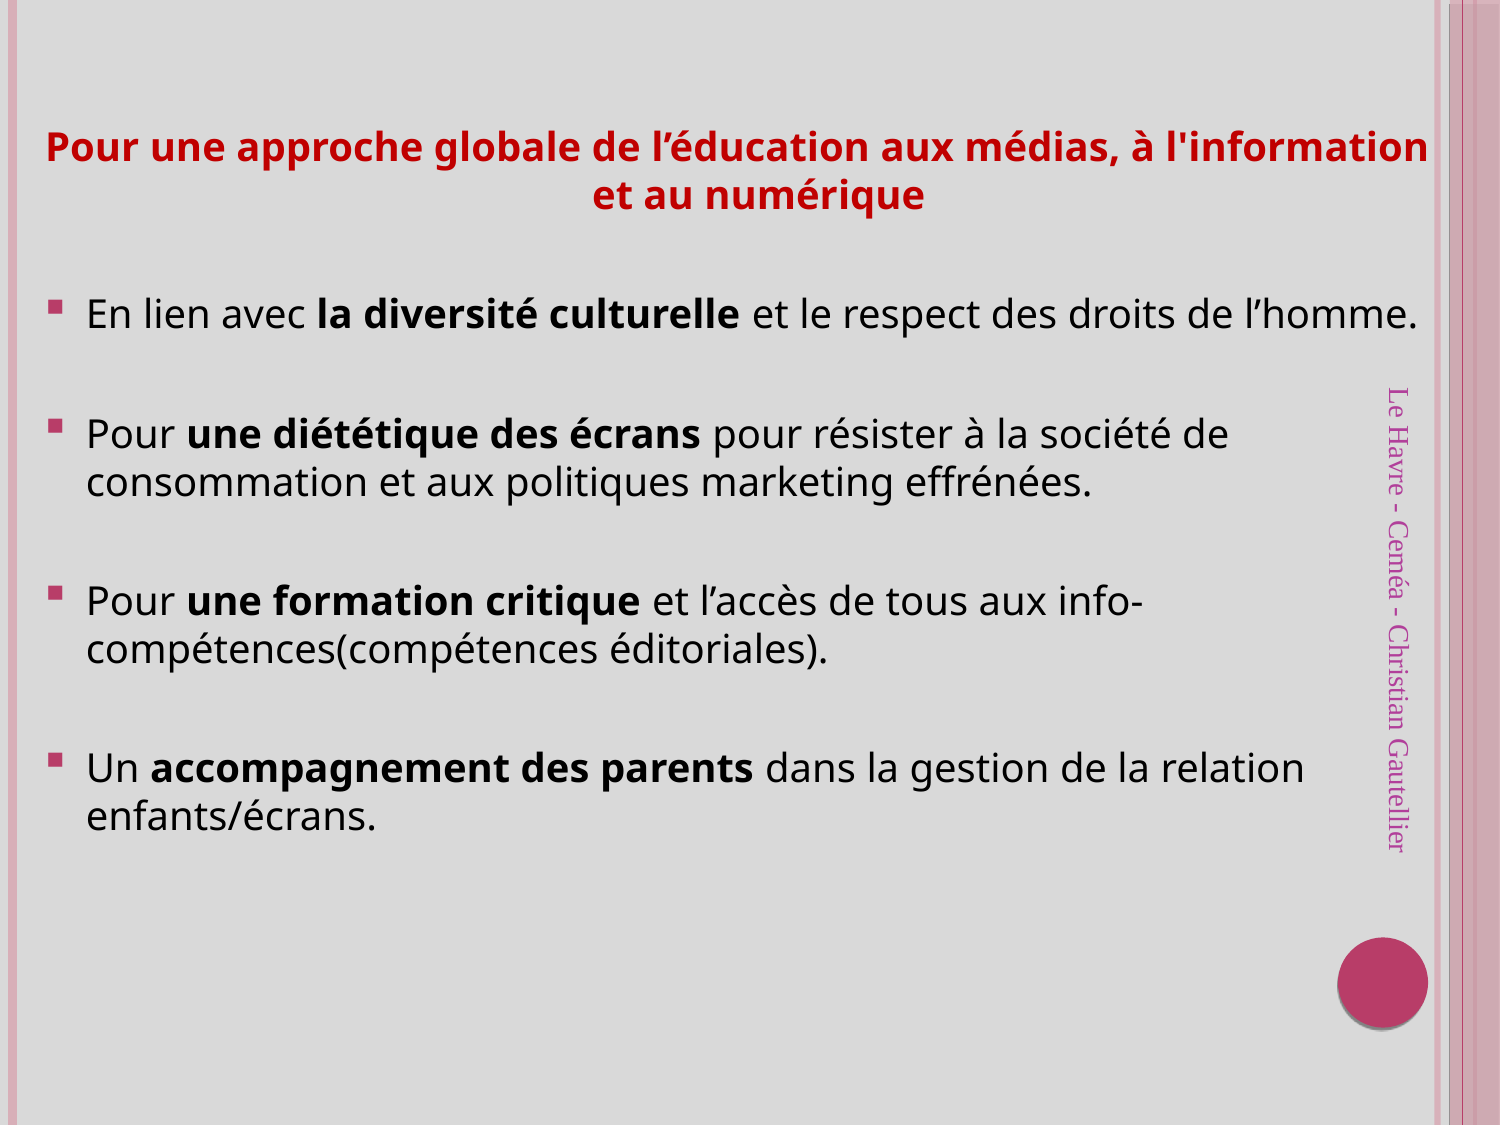

# Pour une approche globale de l’éducation aux médias, à l'information et au numérique
En lien avec la diversité culturelle et le respect des droits de l’homme.
Pour une diététique des écrans pour résister à la société de consommation et aux politiques marketing effrénées.
Pour une formation critique et l’accès de tous aux info-compétences(compétences éditoriales).
Un accompagnement des parents dans la gestion de la relation enfants/écrans.
Le Havre - Ceméa - Christian Gautellier